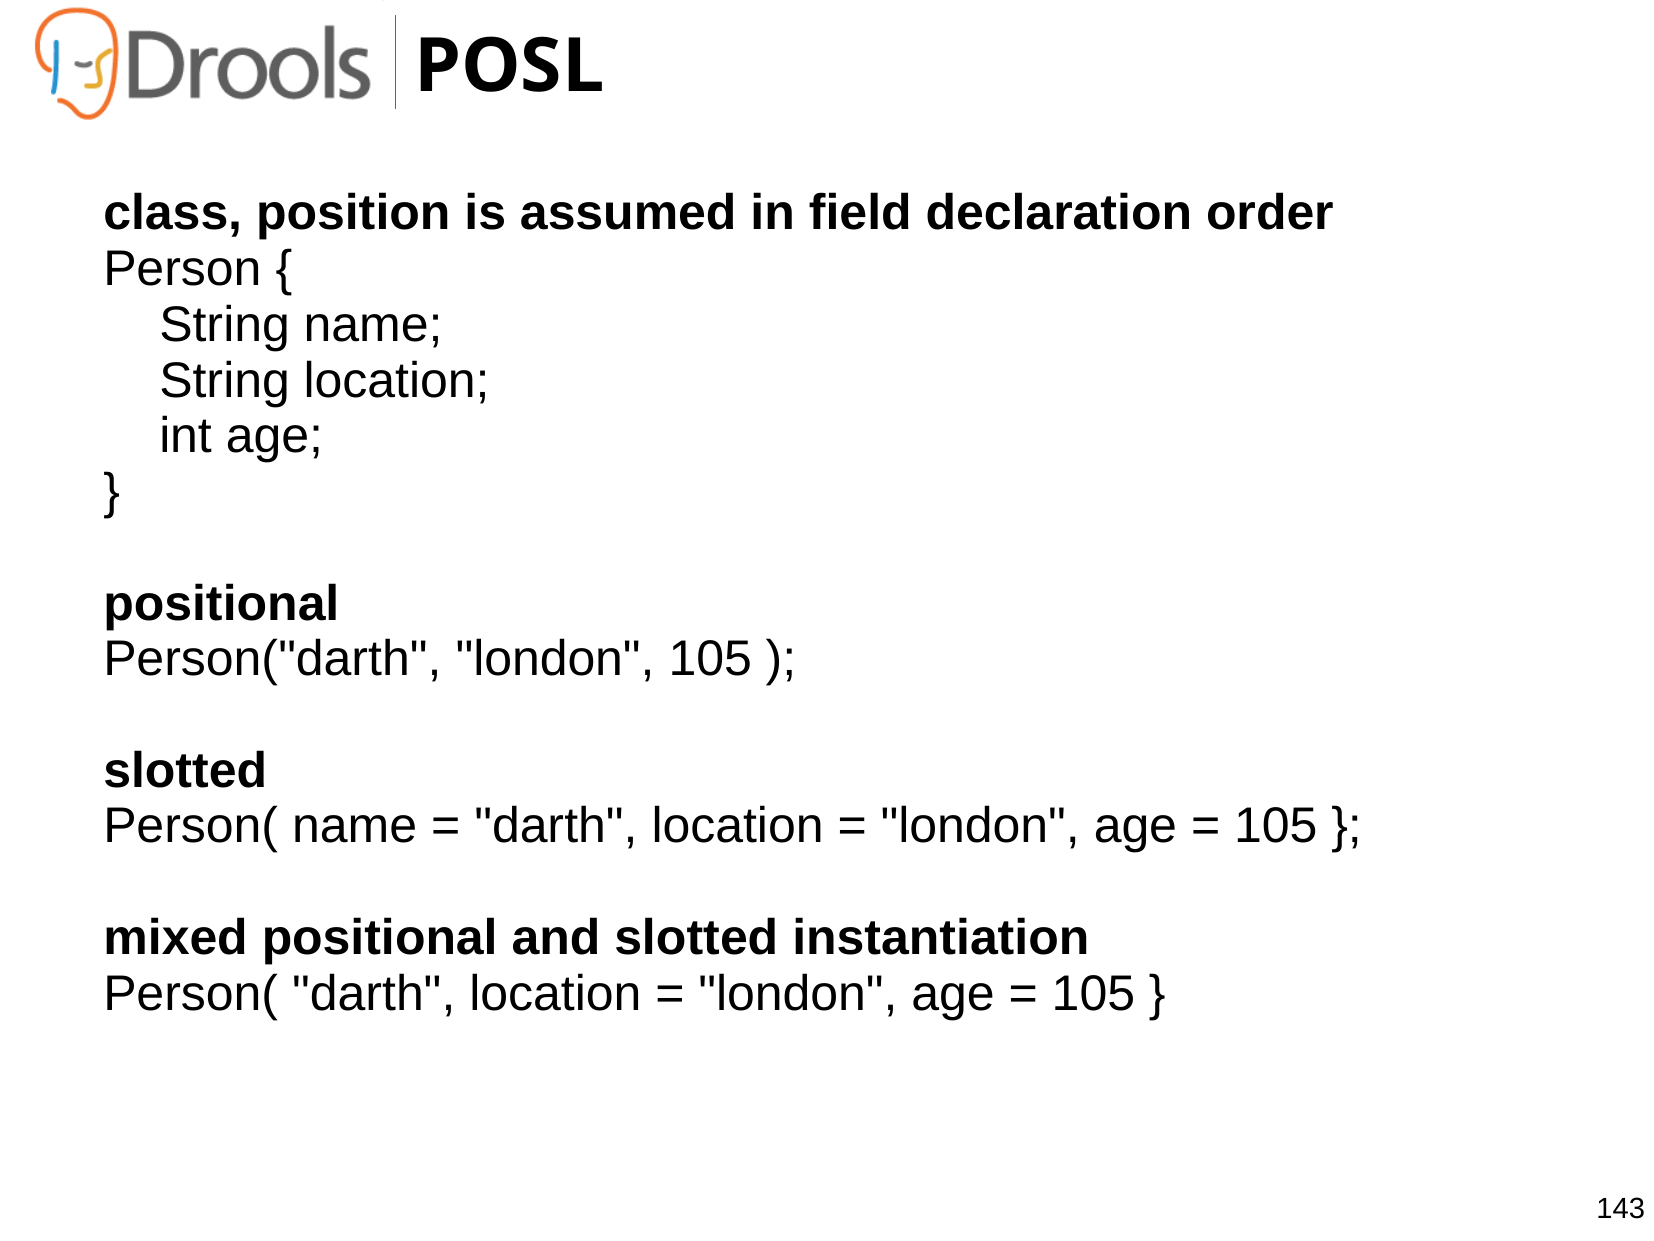

# POSL
class, position is assumed in field declaration order
Person {
 String name;
 String location;
 int age;
}
positional
Person("darth", "london", 105 );
slotted
Person( name = "darth", location = "london", age = 105 };
mixed positional and slotted instantiation
Person( "darth", location = "london", age = 105 }